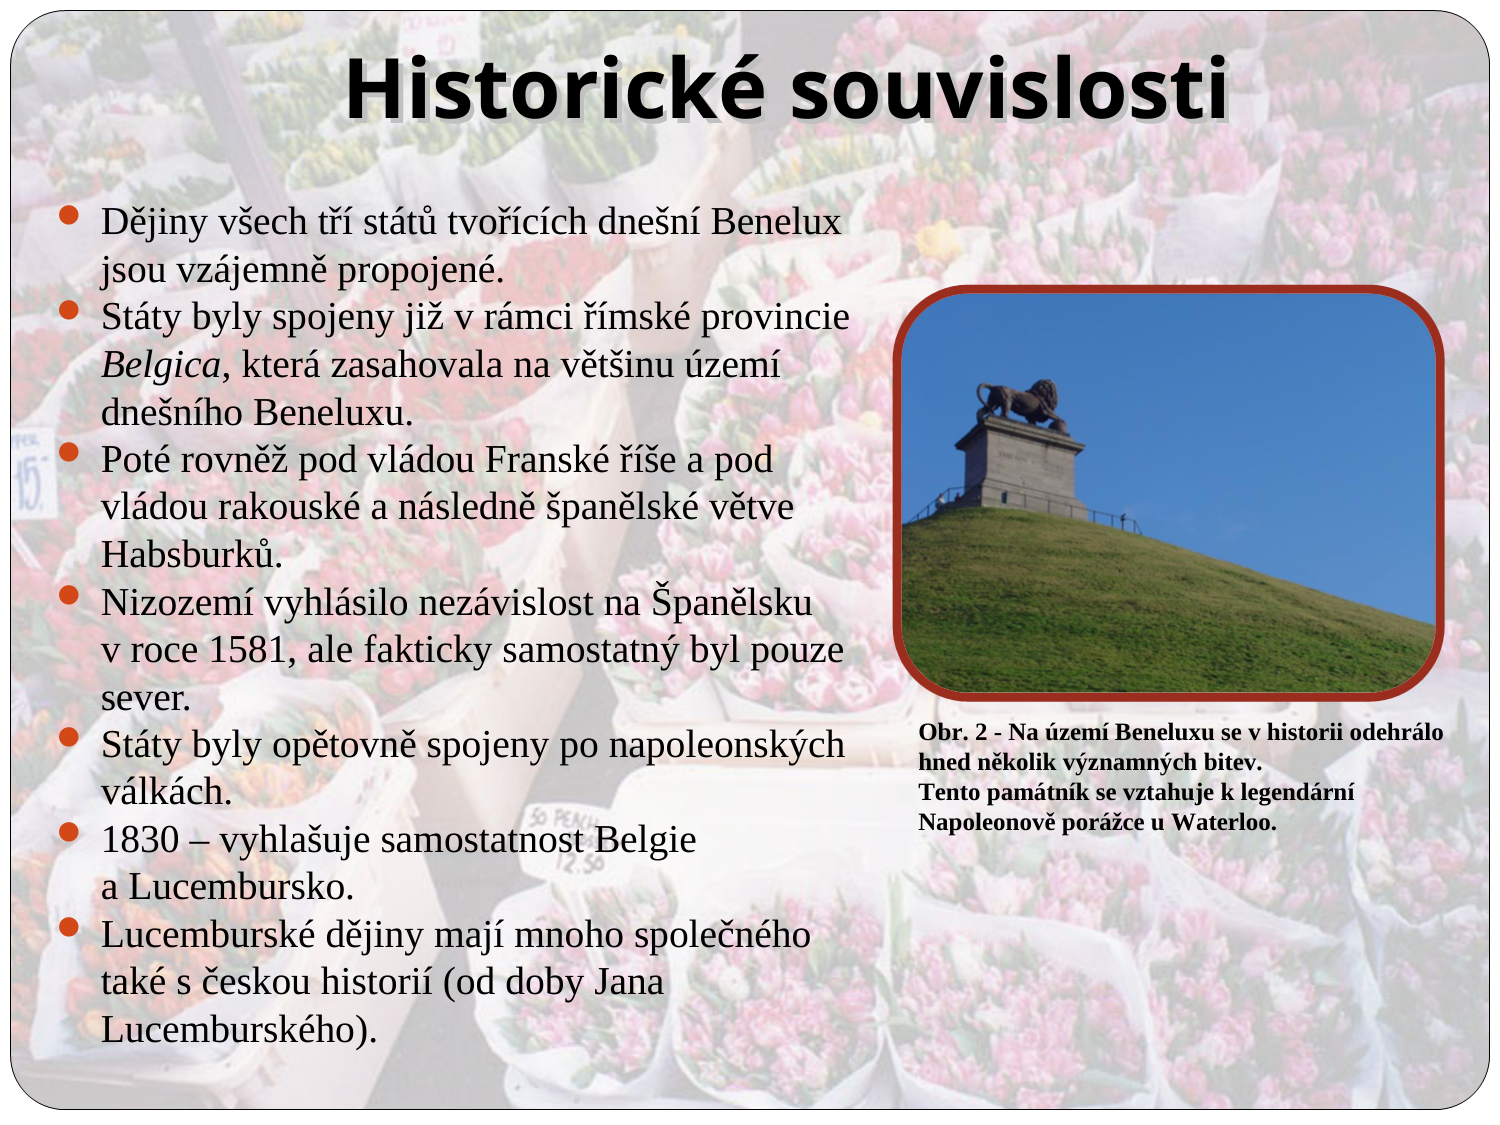

# Historické souvislosti
Dějiny všech tří států tvořících dnešní Benelux jsou vzájemně propojené.
Státy byly spojeny již v rámci římské provincie Belgica, která zasahovala na většinu území dnešního Beneluxu.
Poté rovněž pod vládou Franské říše a pod vládou rakouské a následně španělské větve Habsburků.
Nizozemí vyhlásilo nezávislost na Španělsku
	v roce 1581, ale fakticky samostatný byl pouze sever.
Státy byly opětovně spojeny po napoleonských válkách.
1830 – vyhlašuje samostatnost Belgie
	a Lucembursko.
Lucemburské dějiny mají mnoho společného také s českou historií (od doby Jana Lucemburského).
Obr. 2 - Na území Beneluxu se v historii odehrálo hned několik významných bitev.
Tento památník se vztahuje k legendární Napoleonově porážce u Waterloo.